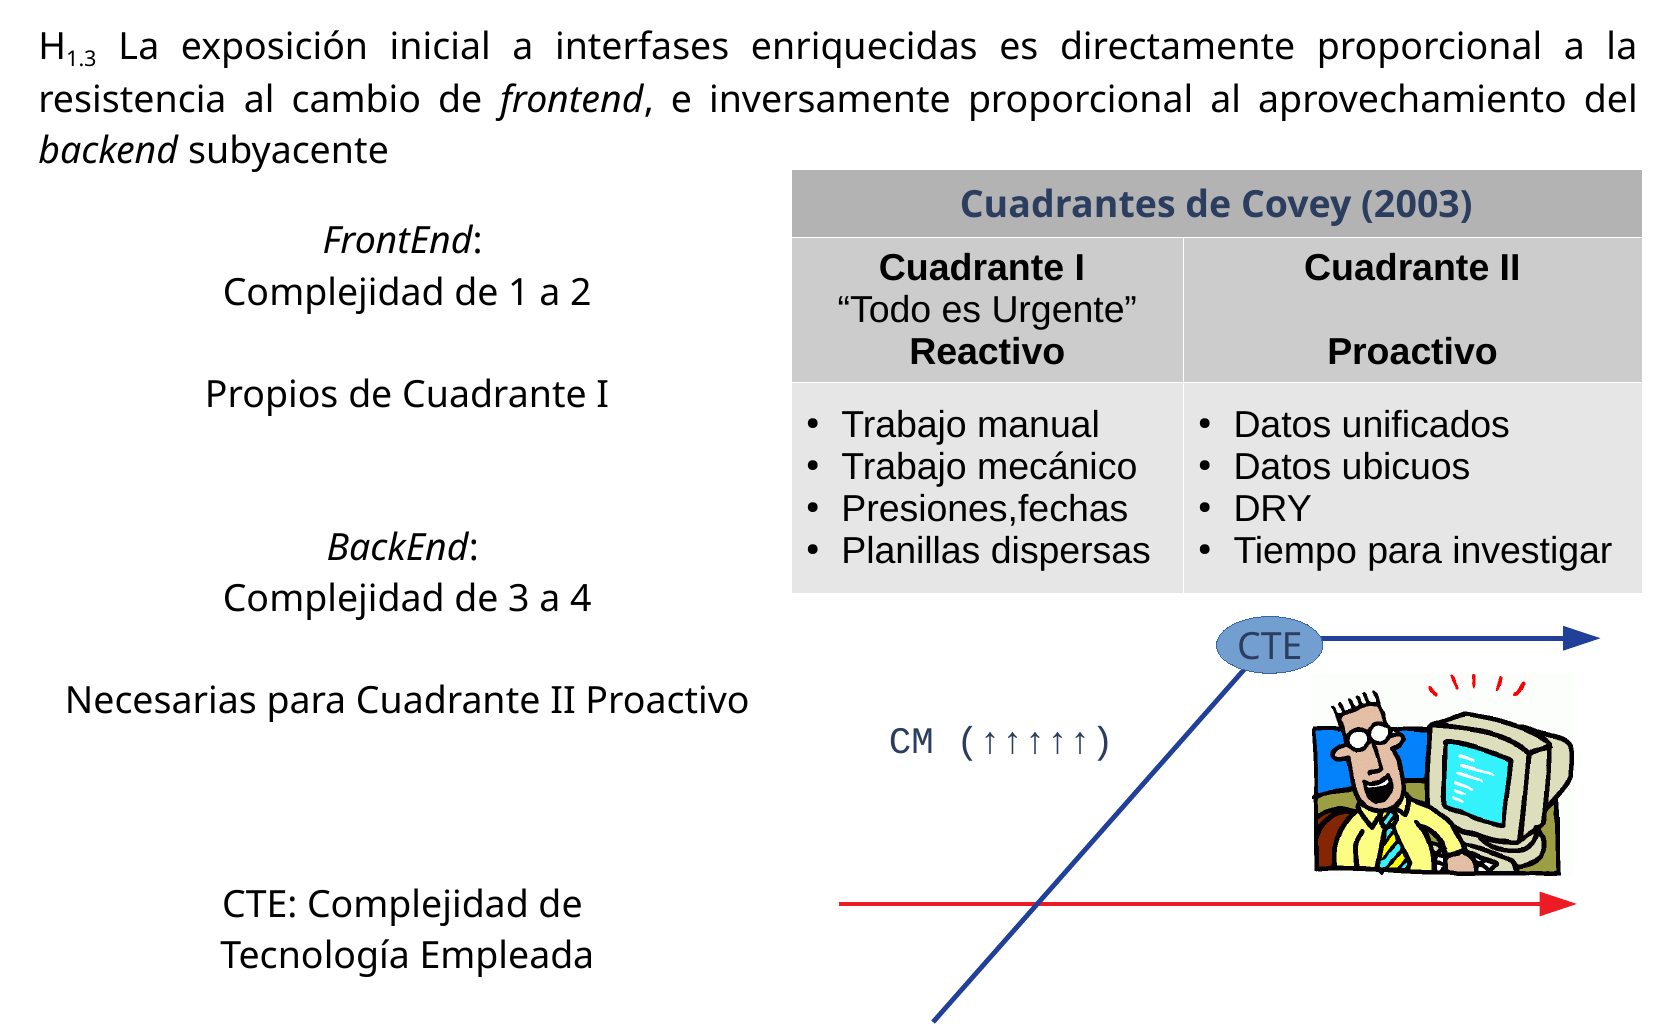

H1.3 La exposición inicial a interfases enriquecidas es directamente proporcional a la resistencia al cambio de frontend, e inversamente proporcional al aprovechamiento del backend subyacente
| Cuadrantes de Covey (2003) | |
| --- | --- |
| Cuadrante I “Todo es Urgente” Reactivo | Cuadrante II Proactivo |
| Trabajo manual Trabajo mecánico Presiones,fechas Planillas dispersas | Datos unificados Datos ubicuos DRY Tiempo para investigar |
FrontEnd:
Complejidad de 1 a 2
Propios de Cuadrante I
BackEnd:
Complejidad de 3 a 4
Necesarias para Cuadrante II Proactivo
CTE: Complejidad de
Tecnología Empleada
CTE medido: 2,3
CTE
CM (↑↑↑↑↑)